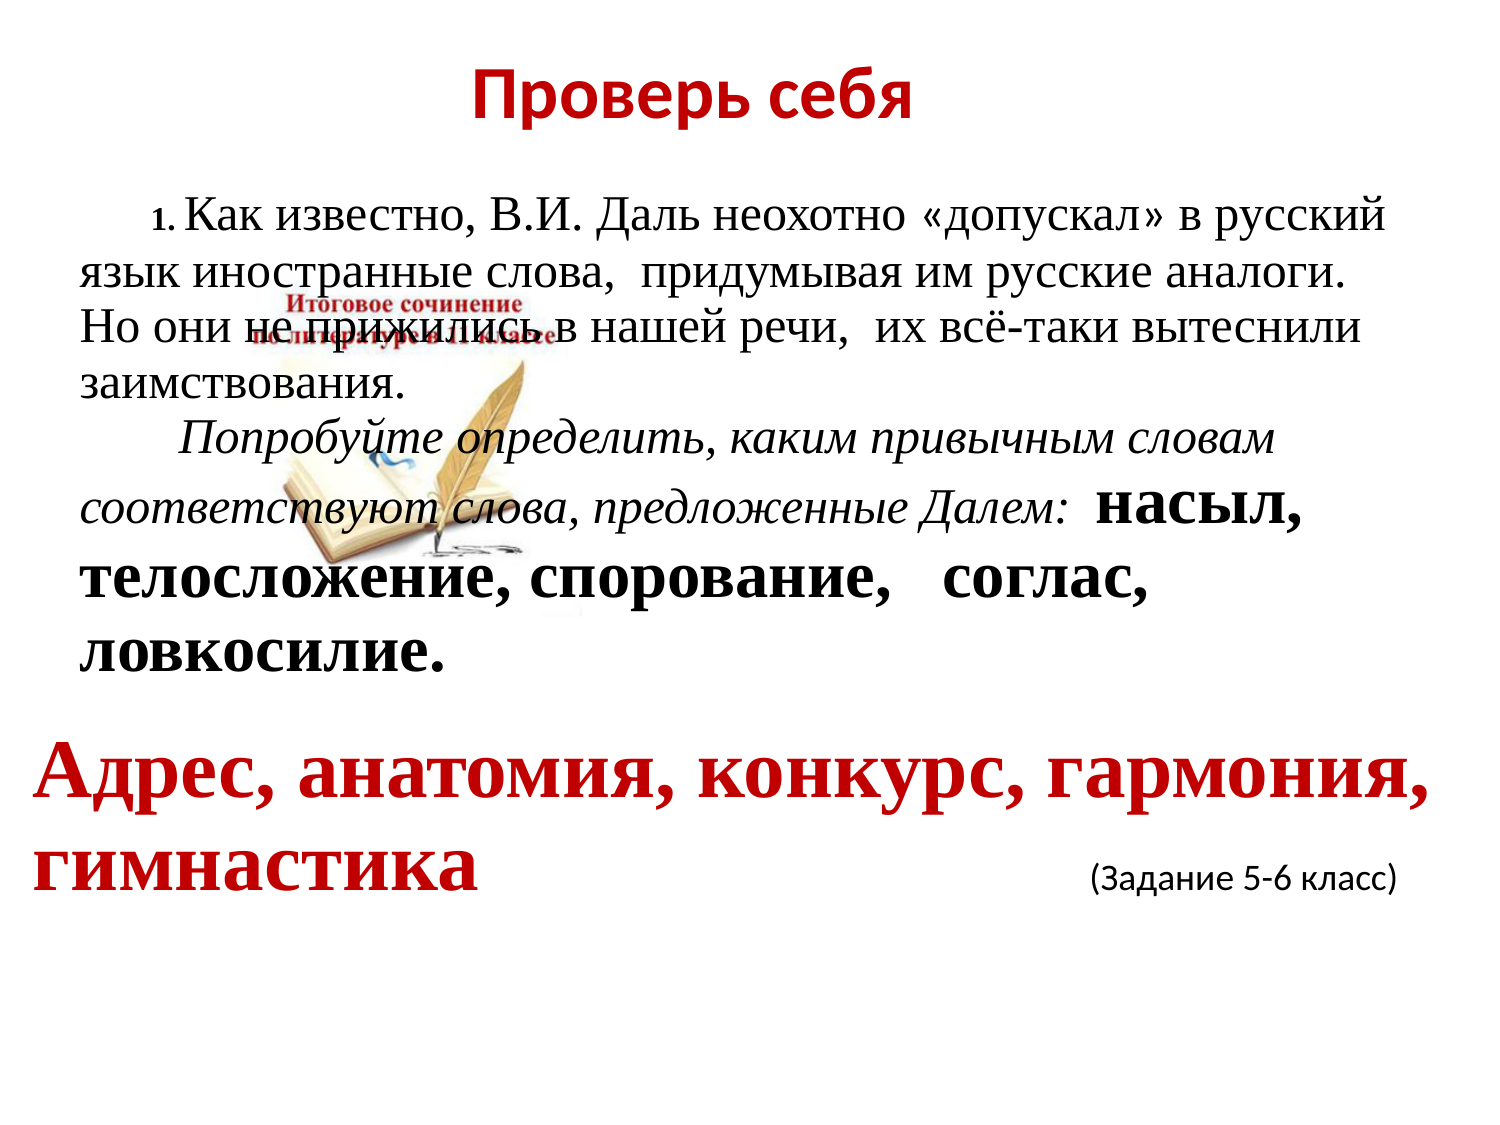

#
Проверь себя
 1. Как известно, В.И. Даль неохотно «допускал» в русский язык иностранные слова, придумывая им русские аналоги. Но они не прижились в нашей речи, их всё-таки вытеснили заимствования.
 Попробуйте определить, каким привычным словам соответствуют слова, предложенные Далем: насыл, телосложение, спорование, соглас, ловкосилие.
Адрес, анатомия, конкурс, гармония, гимнастика (Задание 5-6 класс)